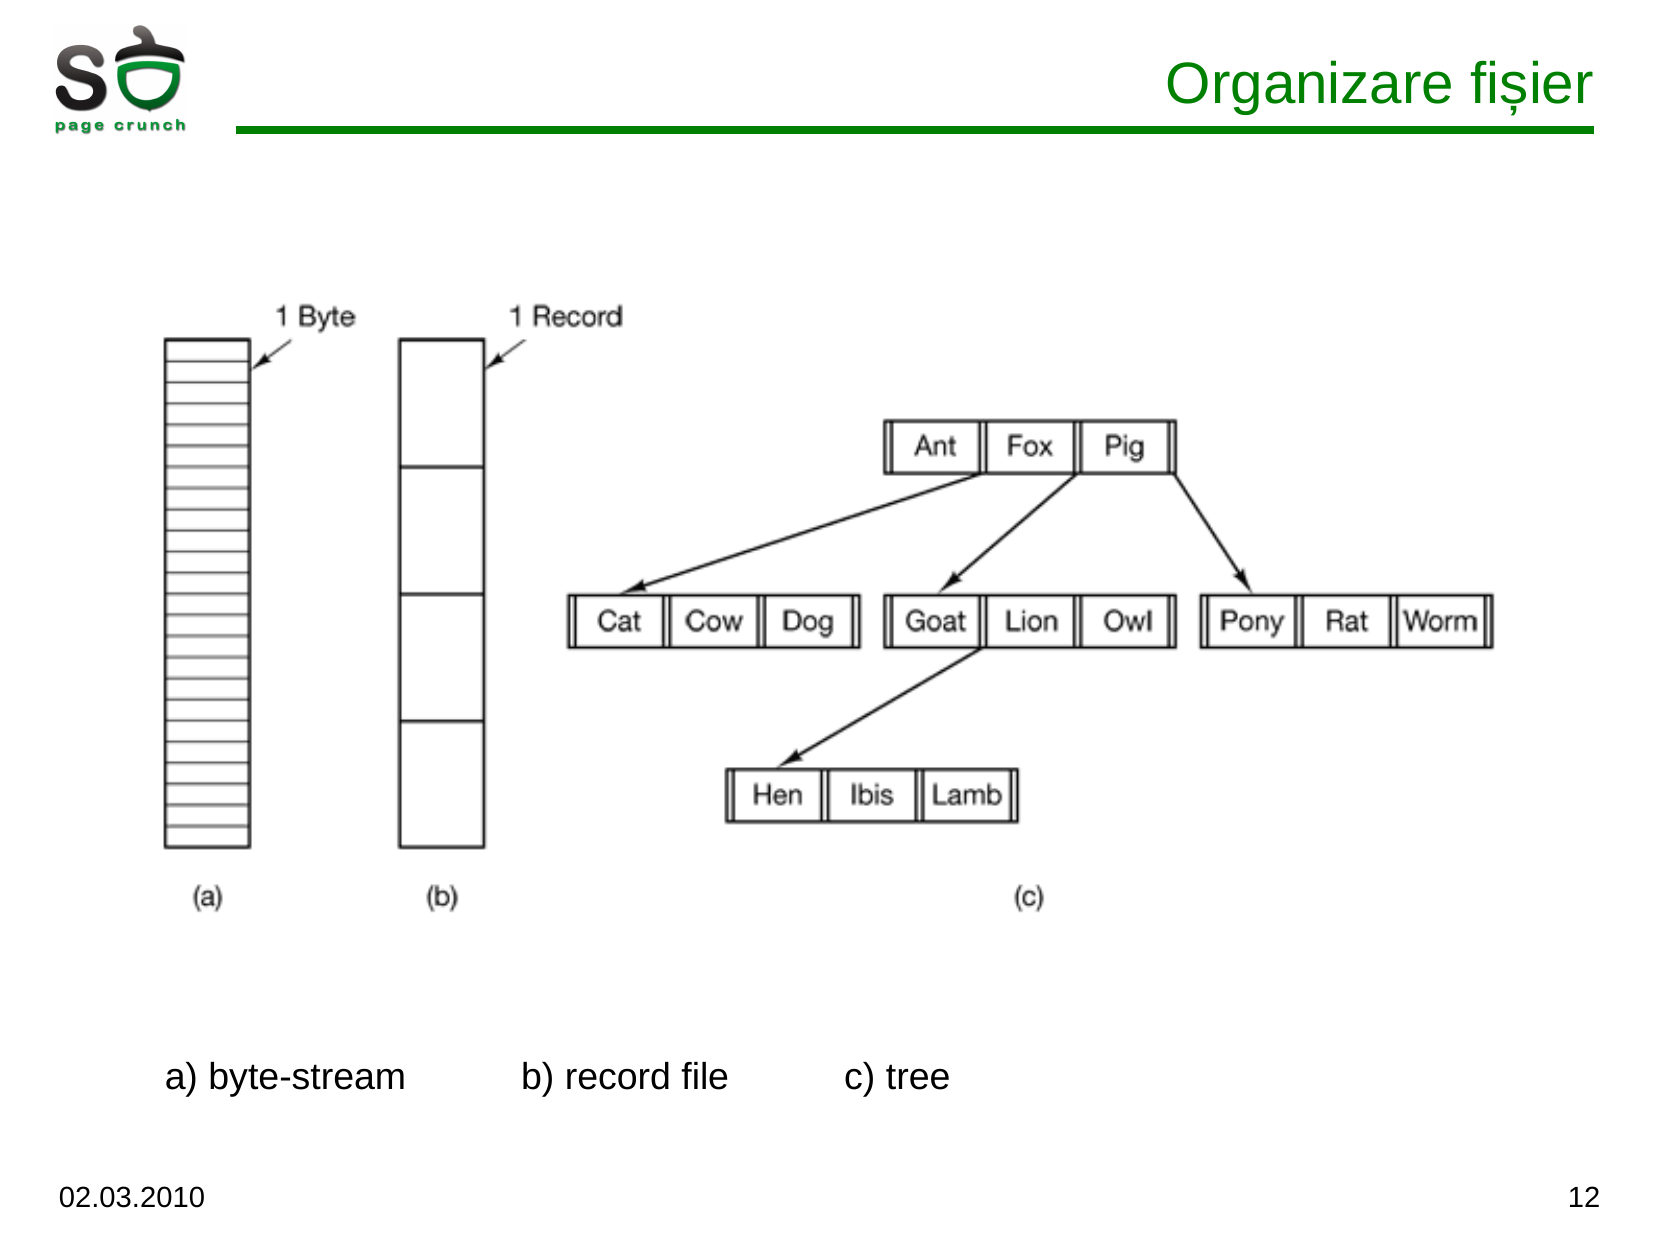

# Organizare fișier
a) byte-stream b) record file c) tree
02.03.2010
12